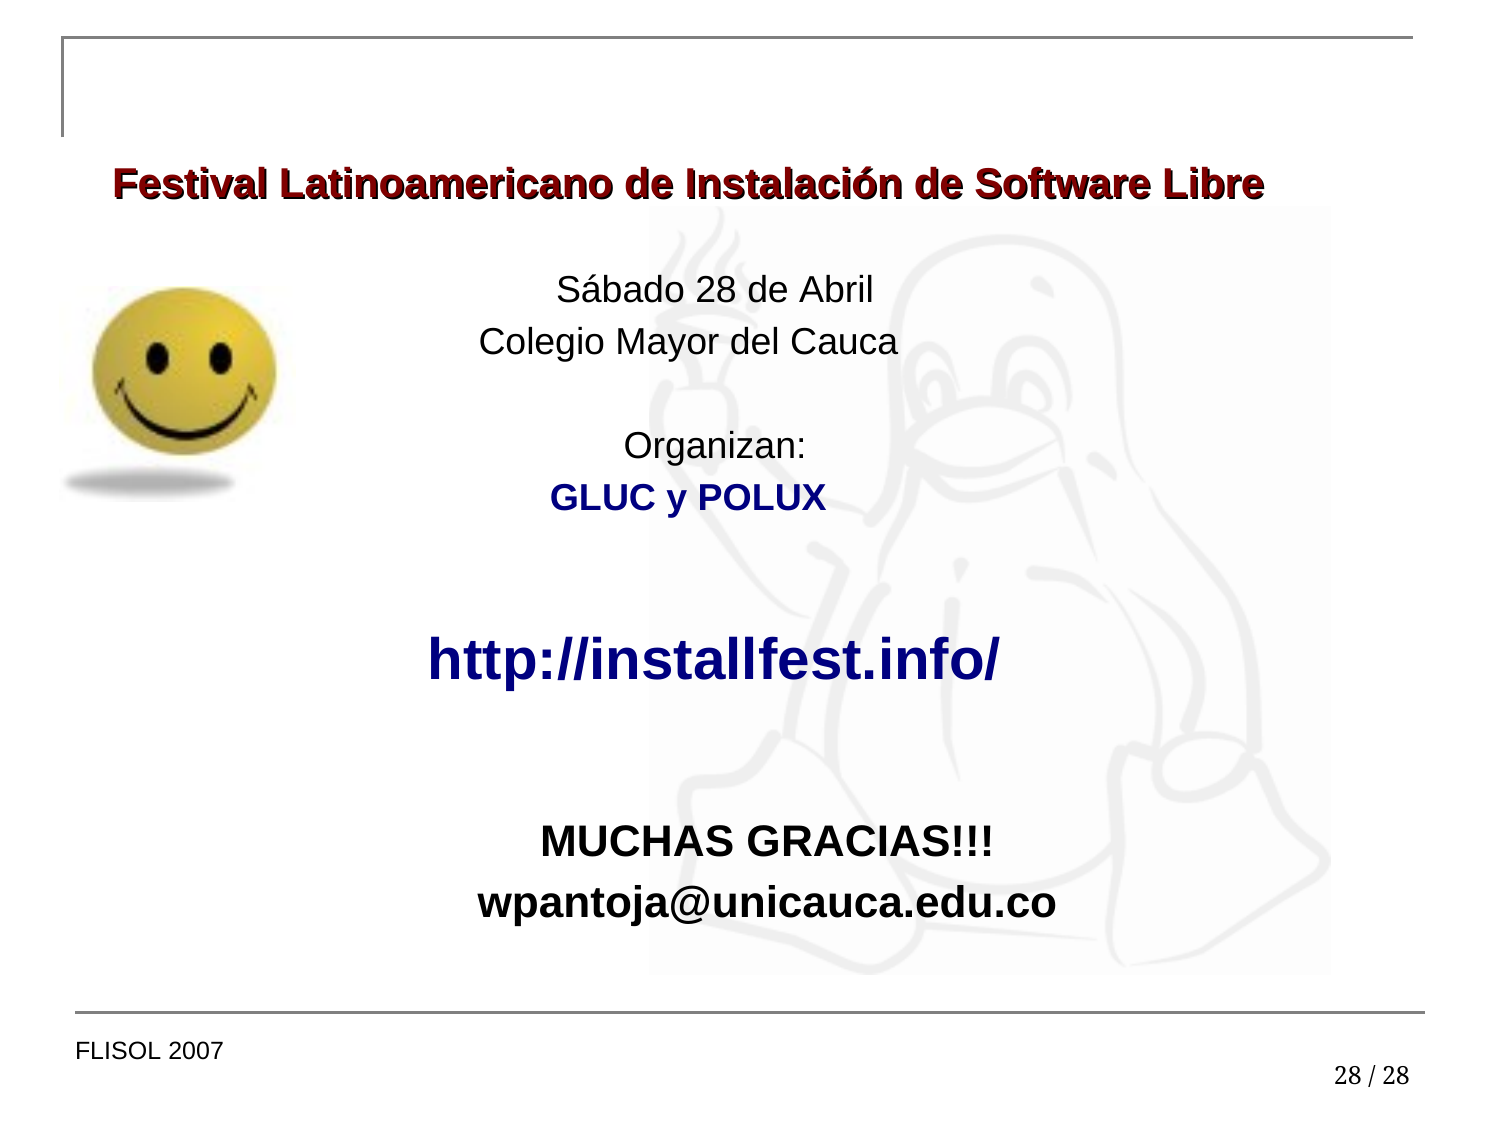

Festival Latinoamericano de Instalación de Software Libre
Sábado 28 de Abril
Colegio Mayor del Cauca
Organizan:
GLUC y POLUX
http://installfest.info/
MUCHAS GRACIAS!!!
wpantoja@unicauca.edu.co
28
COMPETISOFT